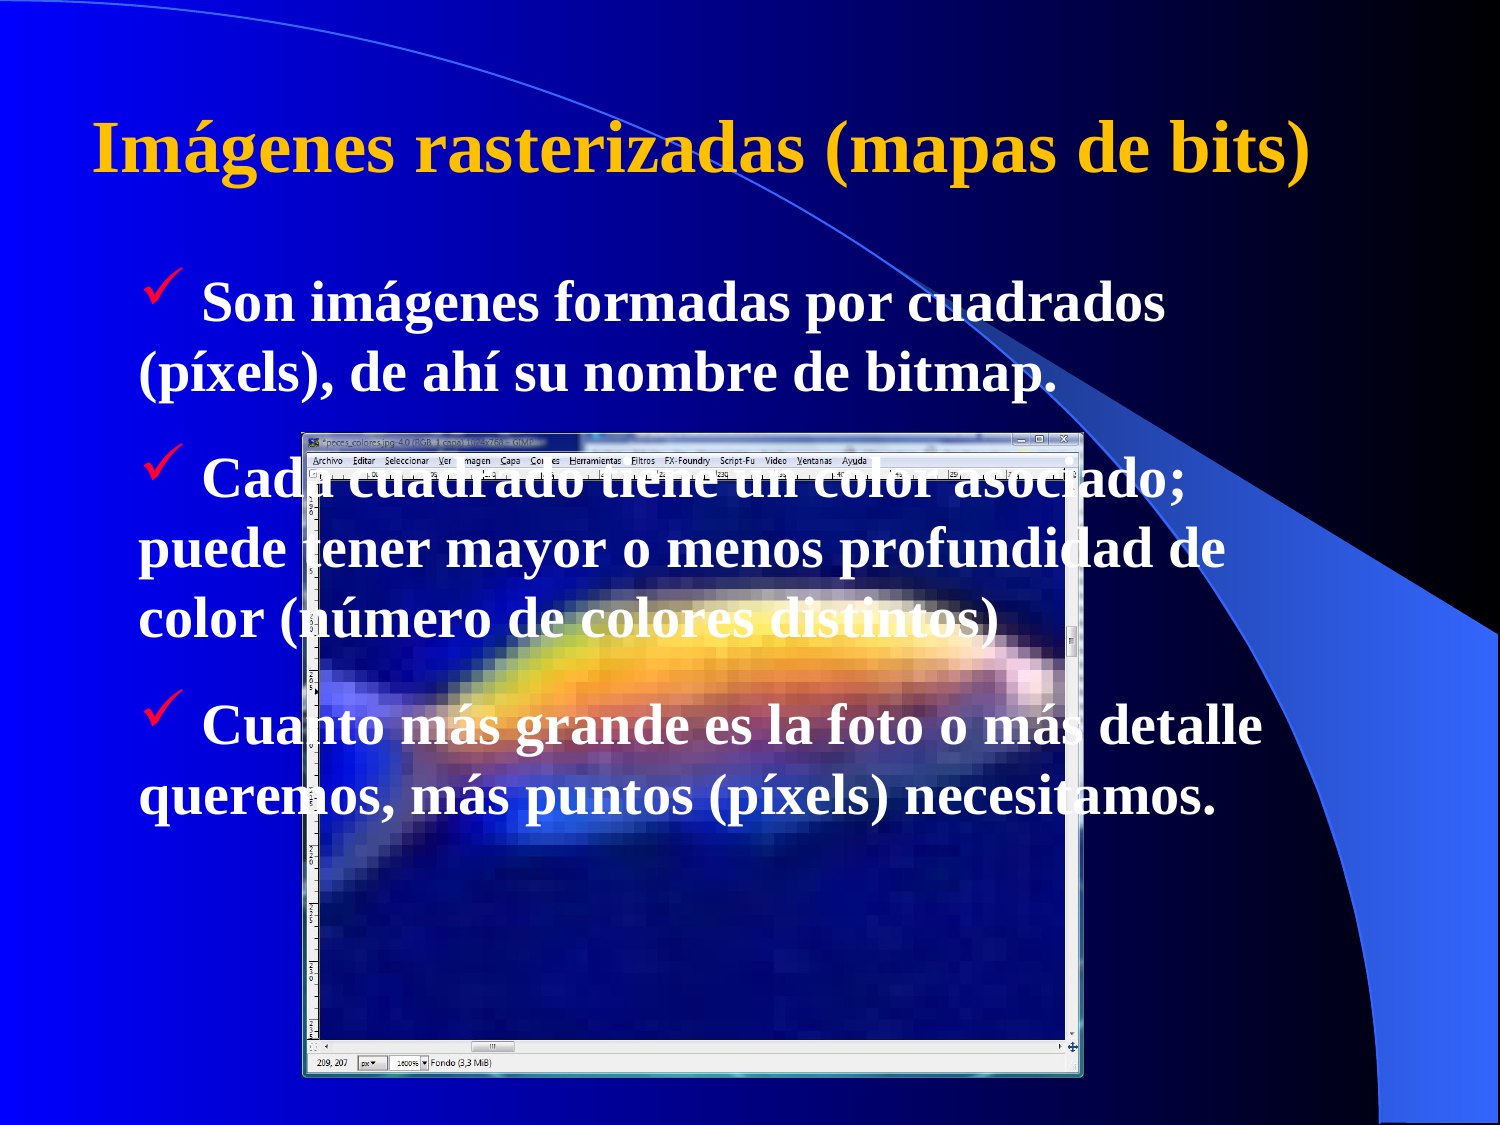

Imágenes rasterizadas (mapas de bits)
 Son imágenes formadas por cuadrados (píxels), de ahí su nombre de bitmap.
 Cada cuadrado tiene un color asociado; puede tener mayor o menos profundidad de color (número de colores distintos)
 Cuanto más grande es la foto o más detalle queremos, más puntos (píxels) necesitamos.